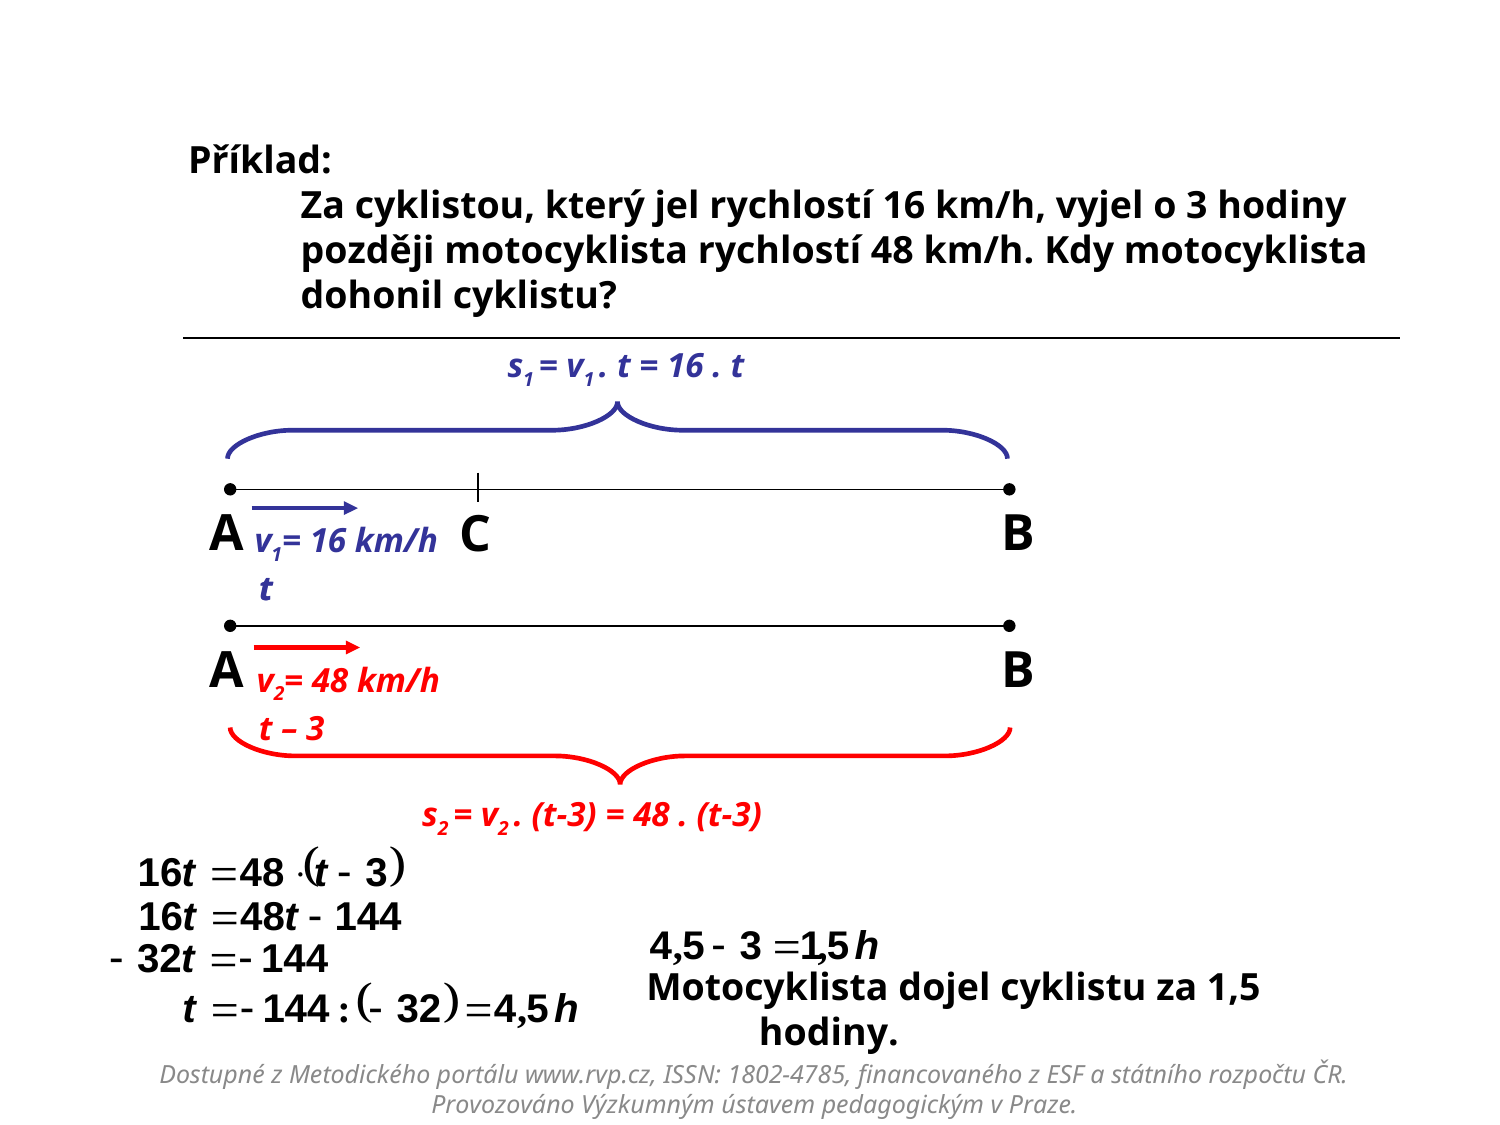

Příklad:
Za cyklistou, který jel rychlostí 16 km/h, vyjel o 3 hodiny později motocyklista rychlostí 48 km/h. Kdy motocyklista dohonil cyklistu?
s1 = v1 . t = 16 . t
A
B
C
v1= 16 km/h
t
t
A
B
v2= 48 km/h
t – 3
s2 = v2 . (t-3) = 48 . (t-3)
Motocyklista dojel cyklistu za 1,5 hodiny.